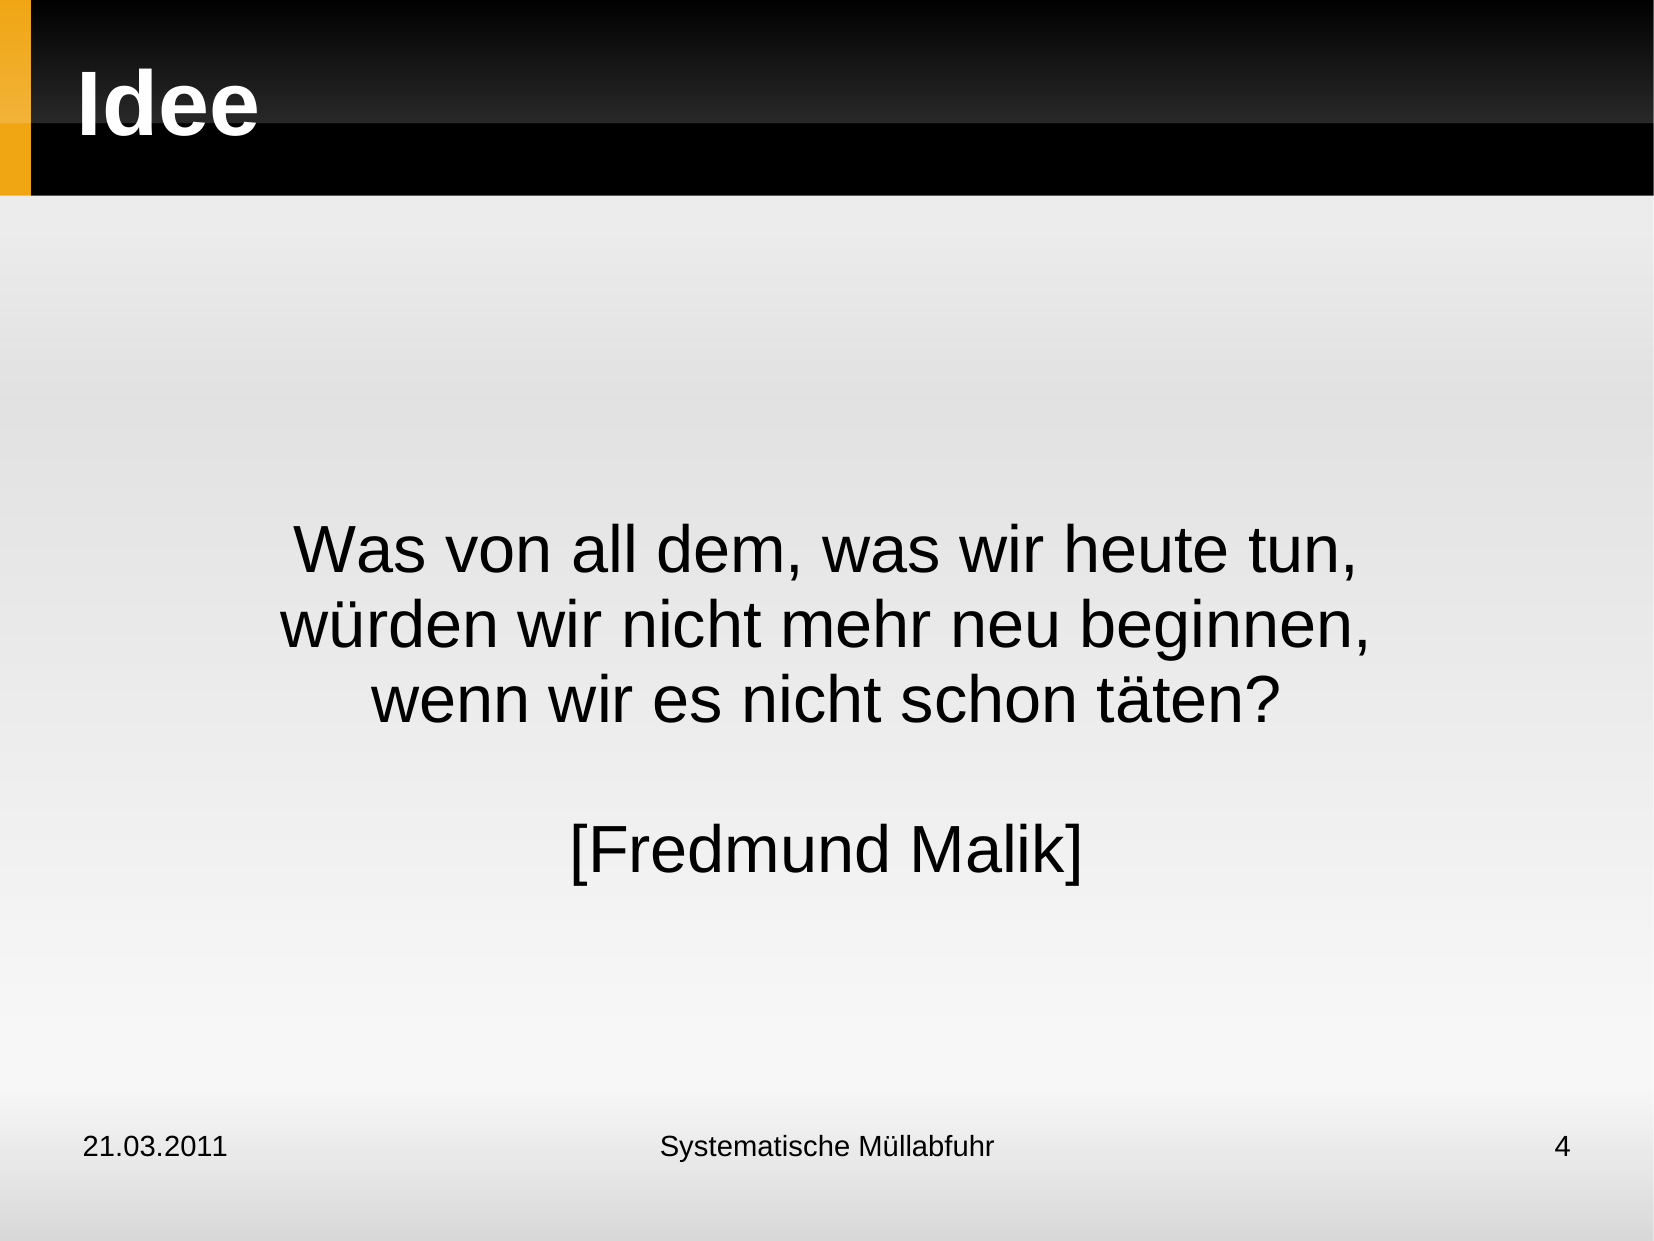

# Idee
Was von all dem, was wir heute tun, würden wir nicht mehr neu beginnen, wenn wir es nicht schon täten?
[Fredmund Malik]
21.03.2011
Systematische Müllabfuhr
4